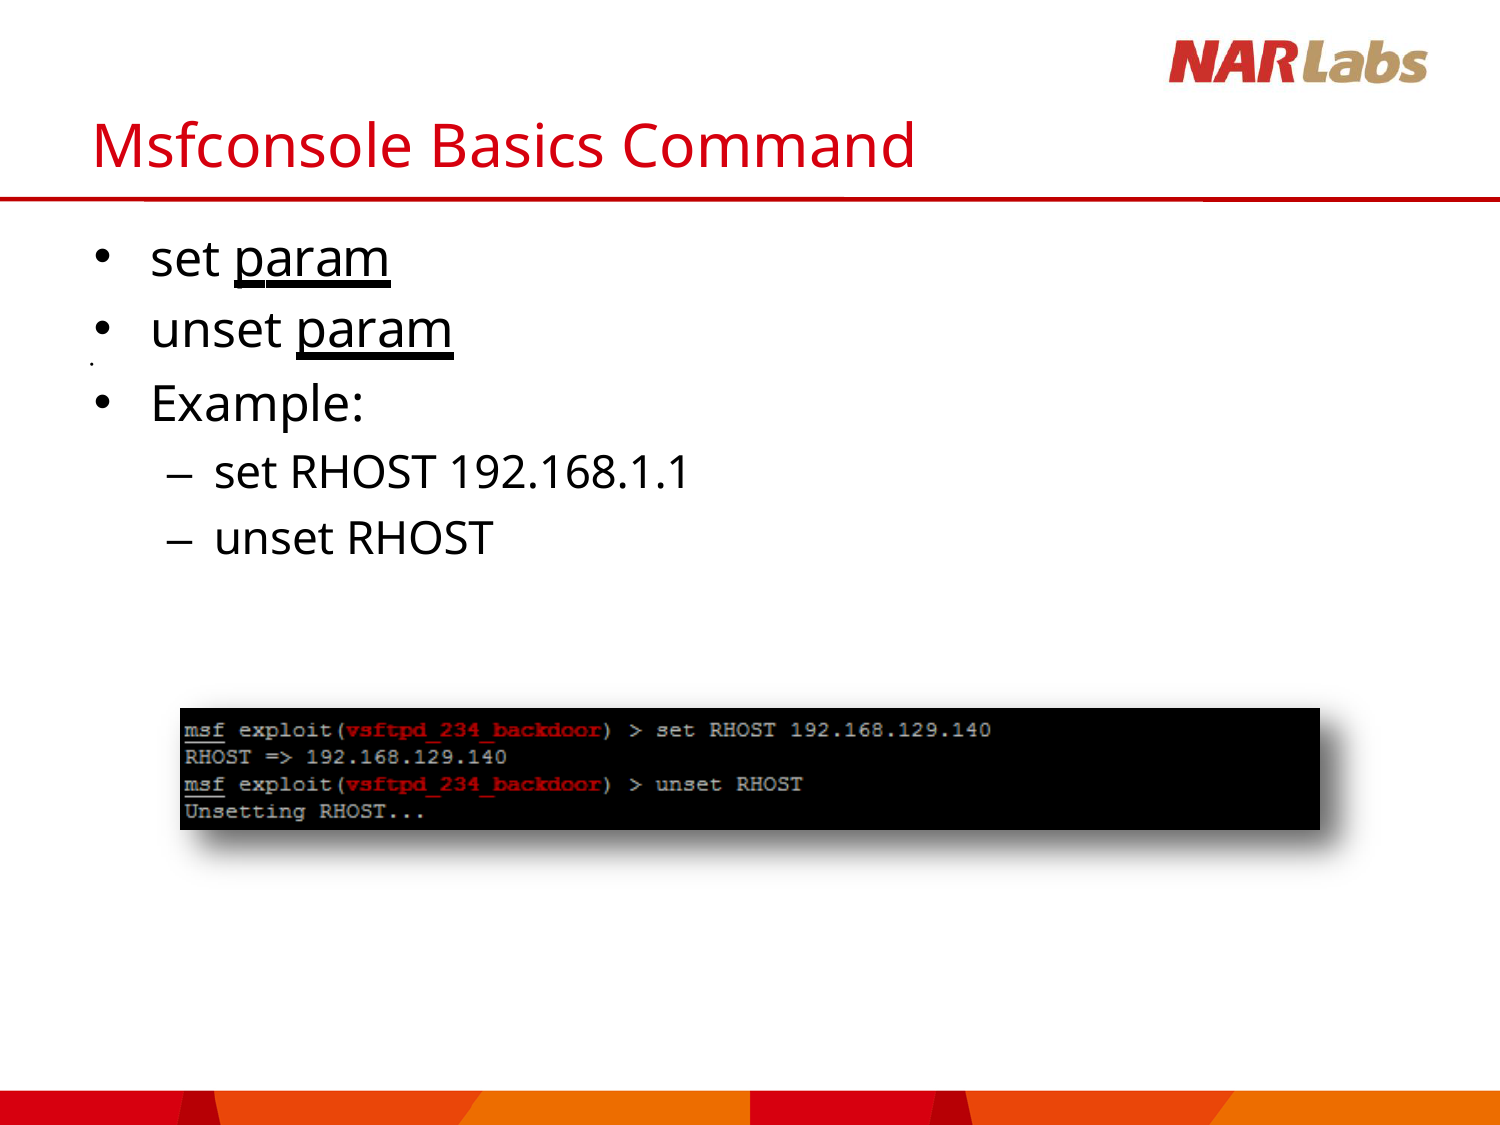

# Msfconsole Basics Command
set param
unset param
Example:
–	set RHOST 192.168.1.1
–	unset RHOST